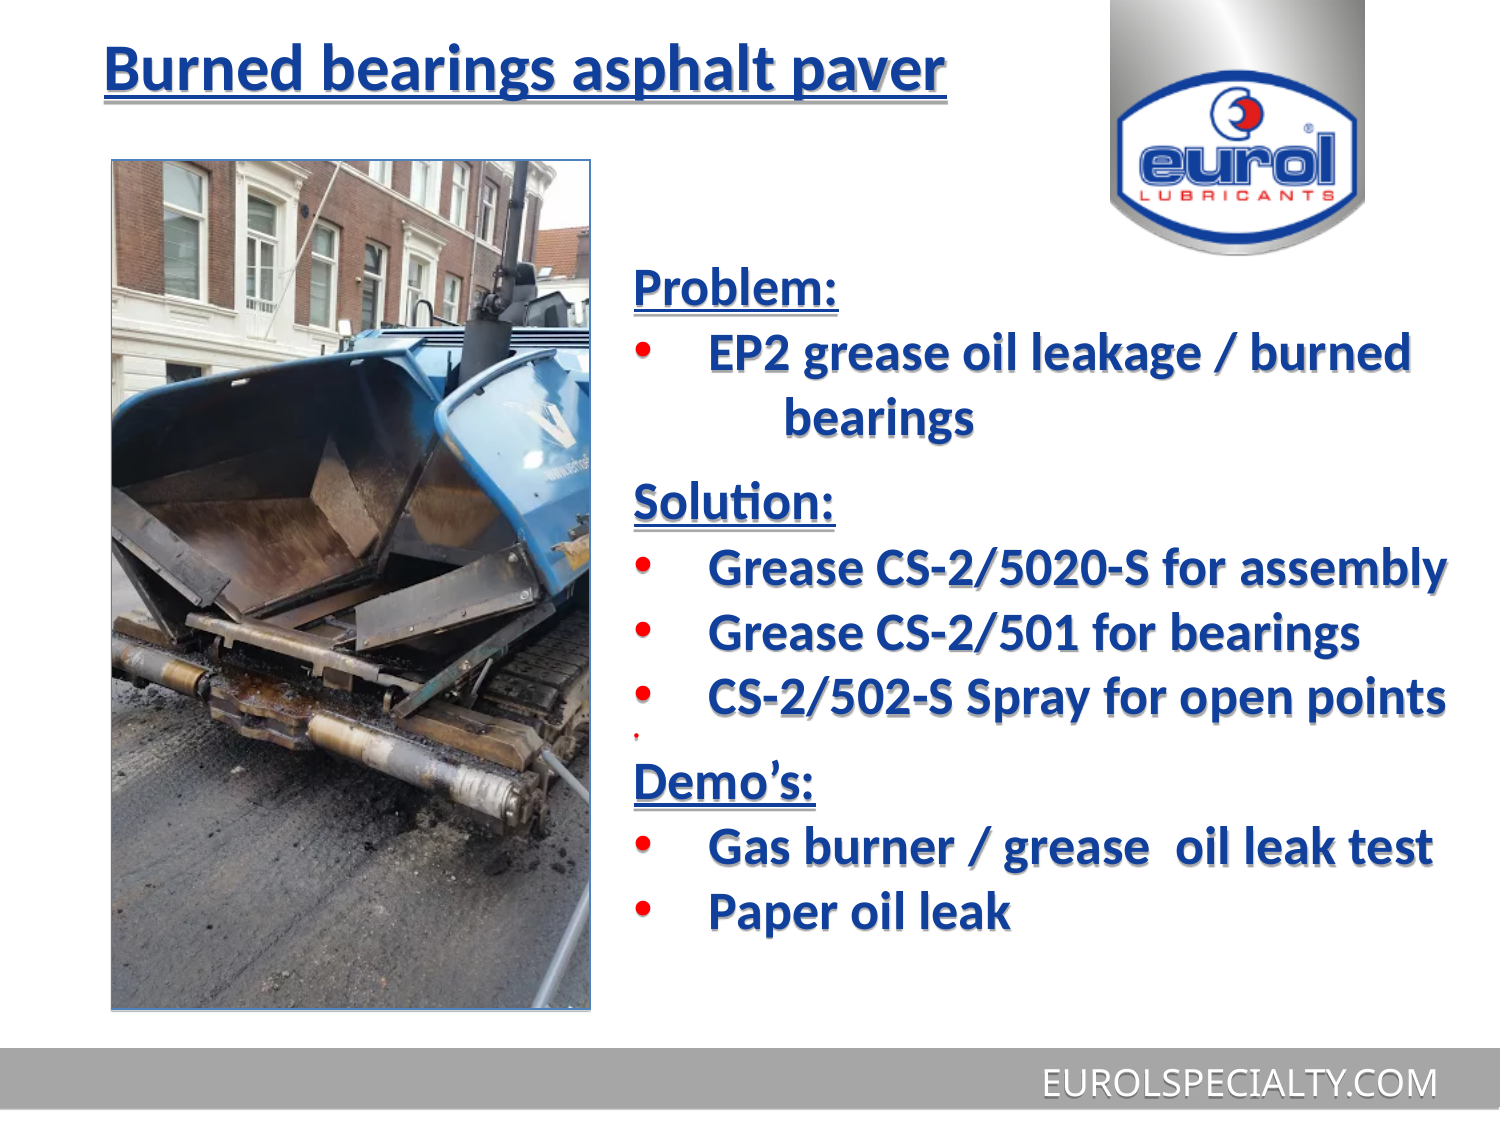

Burned bearings asphalt paver
Problem:
EP2 grease oil leakage / burned bearings
Solution:
Grease CS-2/5020-S for assembly
Grease CS-2/501 for bearings
CS-2/502-S Spray for open points
Demo’s:
Gas burner / grease oil leak test
Paper oil leak